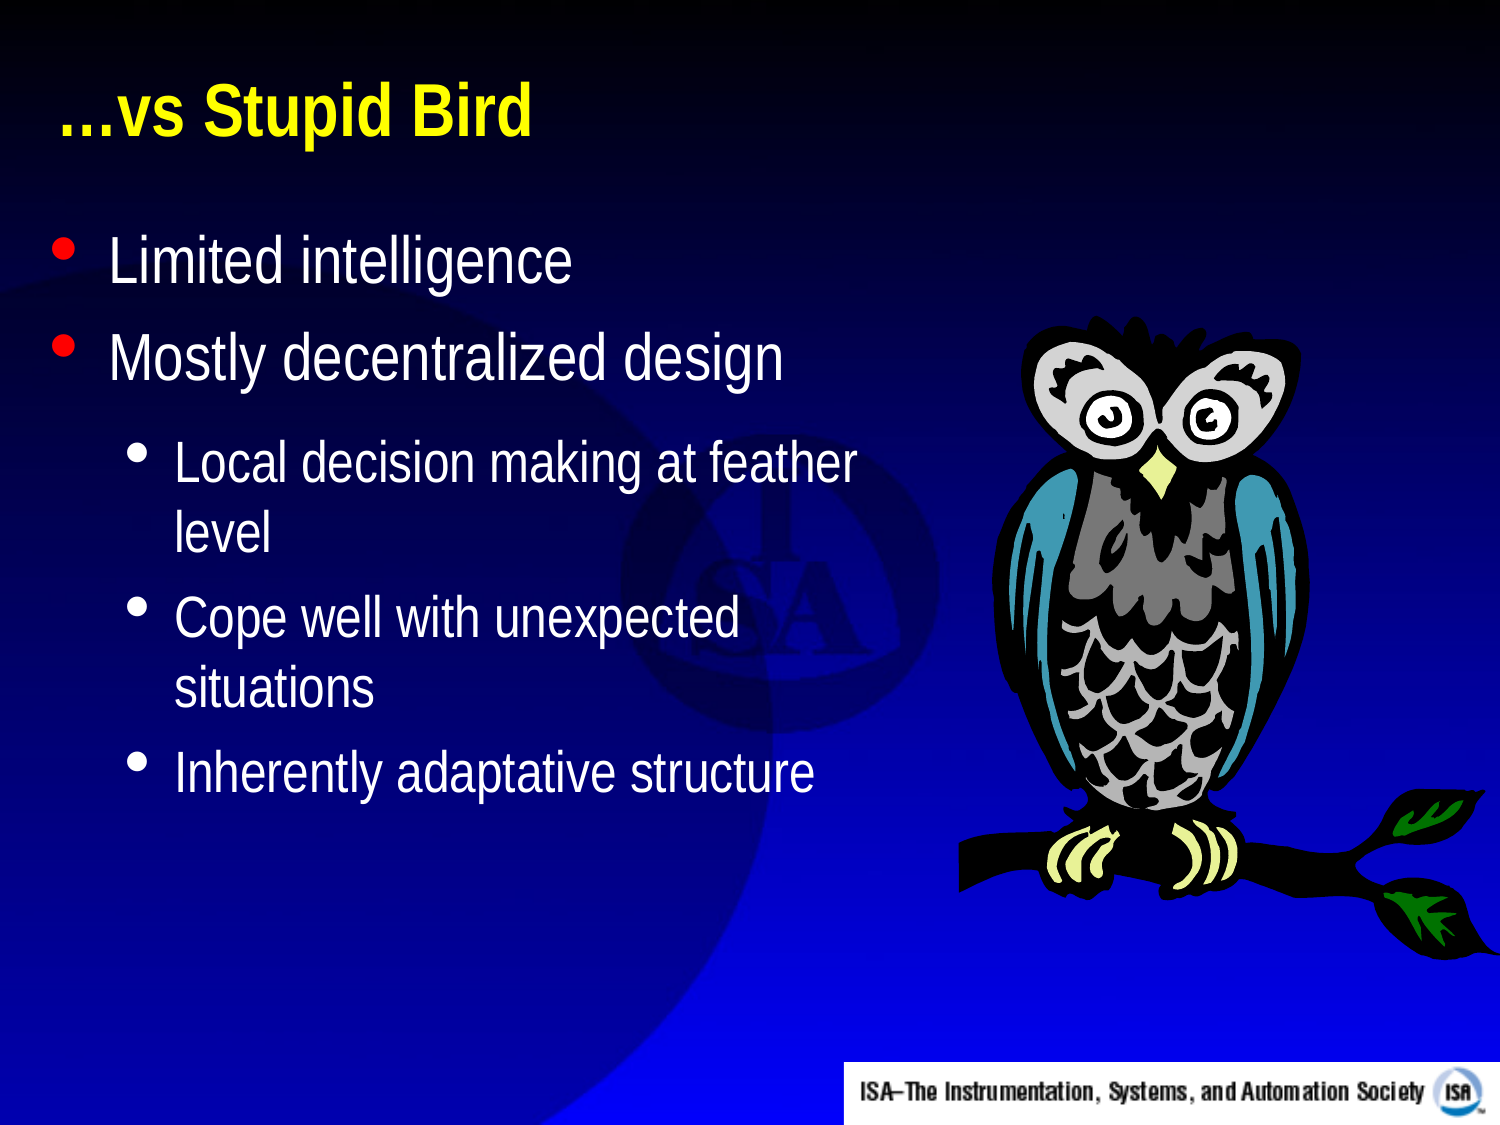

# …vs Stupid Bird
Limited intelligence
Mostly decentralized design
Local decision making at feather level
Cope well with unexpected situations
Inherently adaptative structure